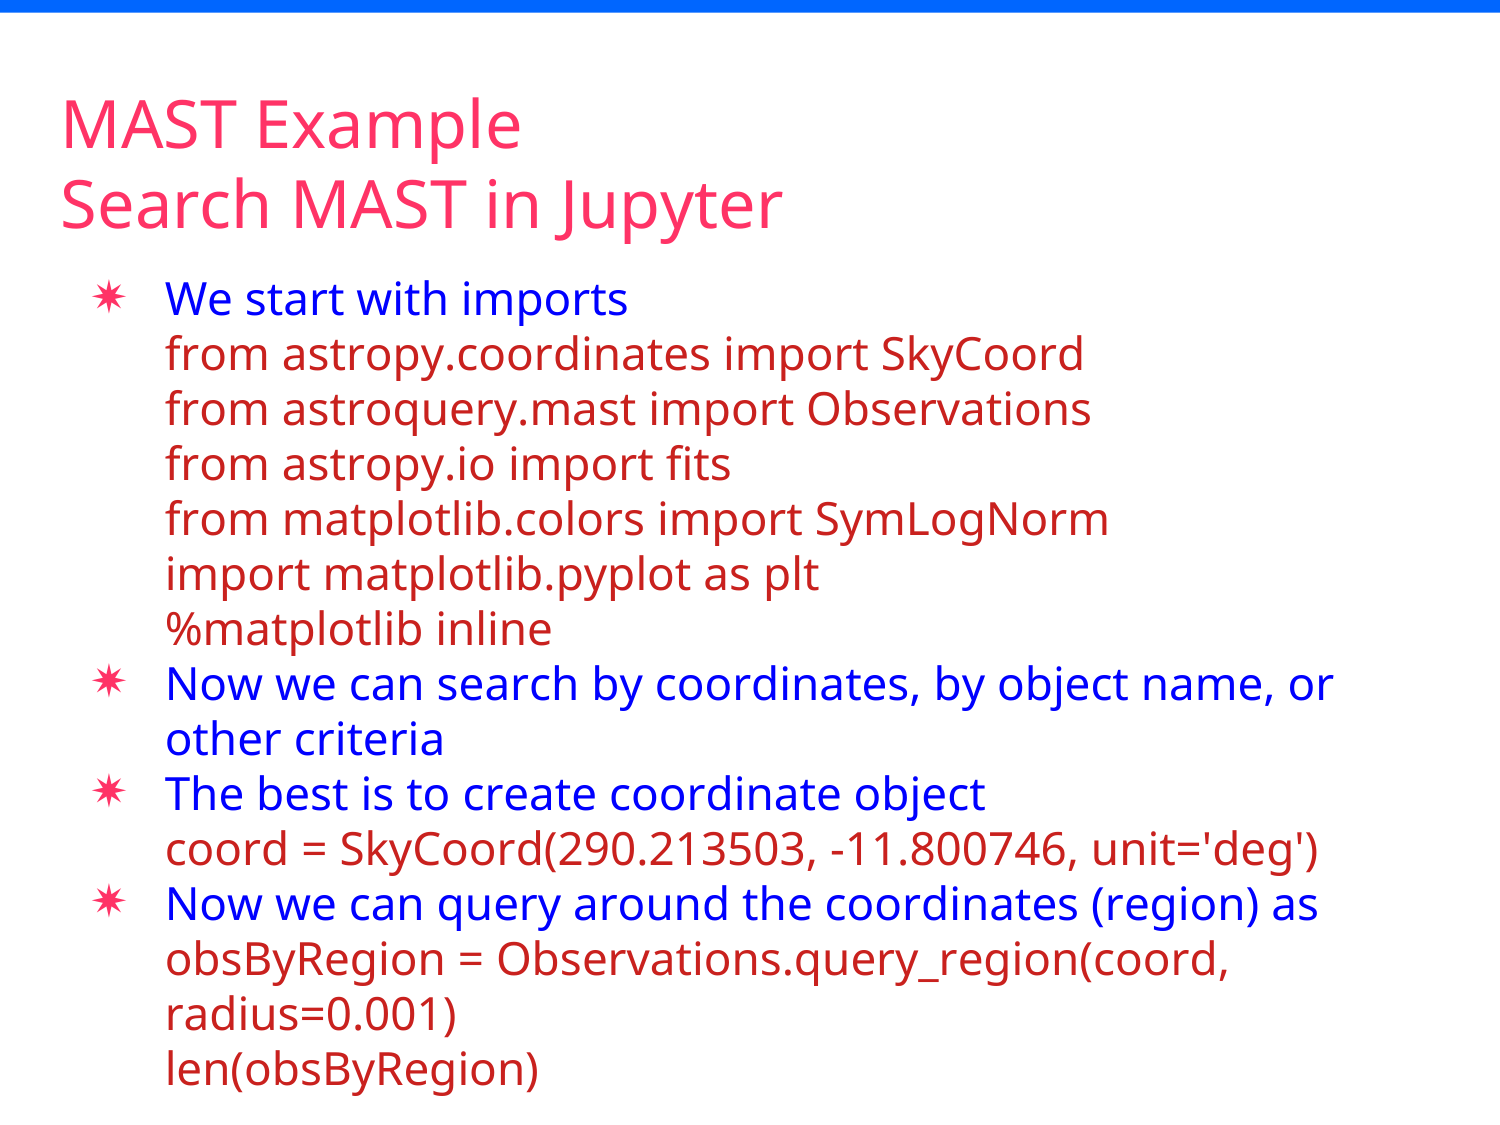

MAST Example
Search MAST in Jupyter
We start with imports
from astropy.coordinates import SkyCoord
from astroquery.mast import Observations
from astropy.io import fits
from matplotlib.colors import SymLogNorm
import matplotlib.pyplot as plt
%matplotlib inline
Now we can search by coordinates, by object name, or other criteria
The best is to create coordinate object
coord = SkyCoord(290.213503, -11.800746, unit='deg')
Now we can query around the coordinates (region) as
obsByRegion = Observations.query_region(coord, radius=0.001)
len(obsByRegion)
17